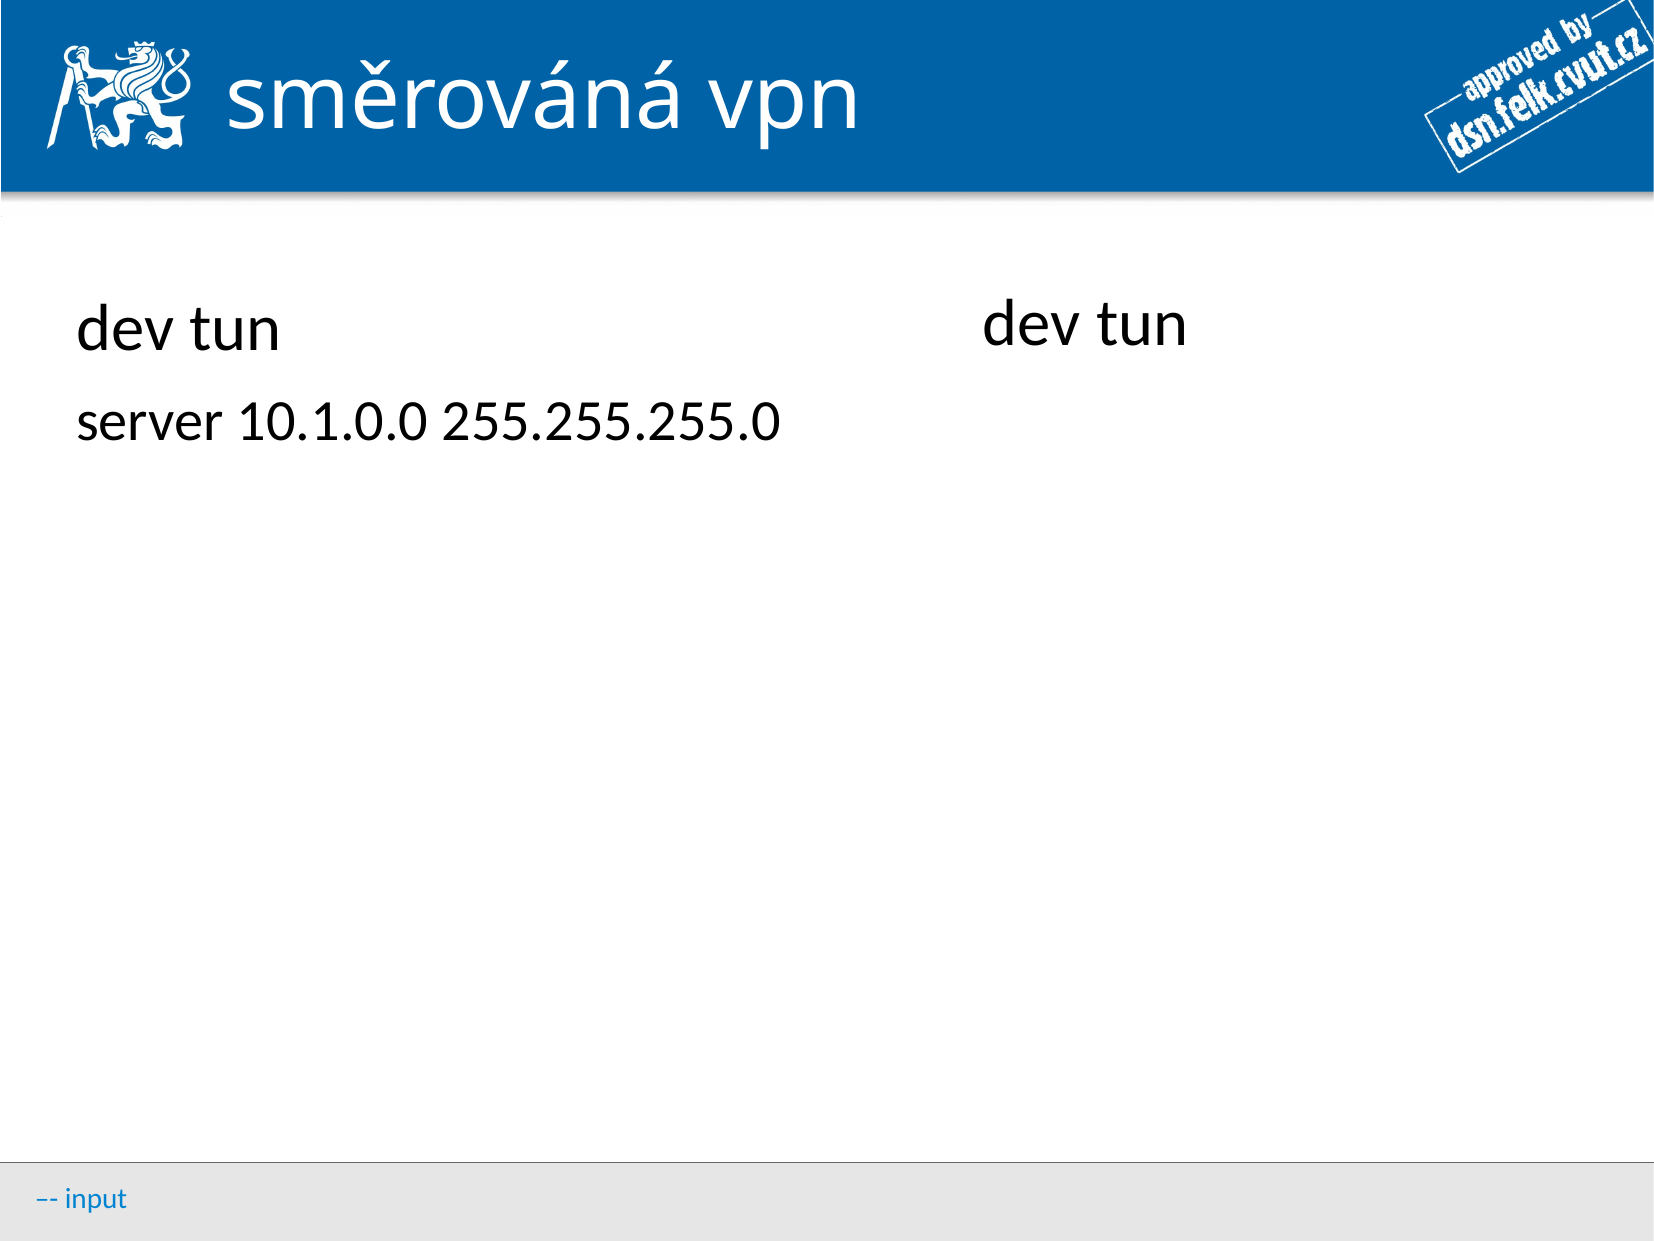

# směrováná vpn
dev tun
dev tun
server 10.1.0.0 255.255.255.0